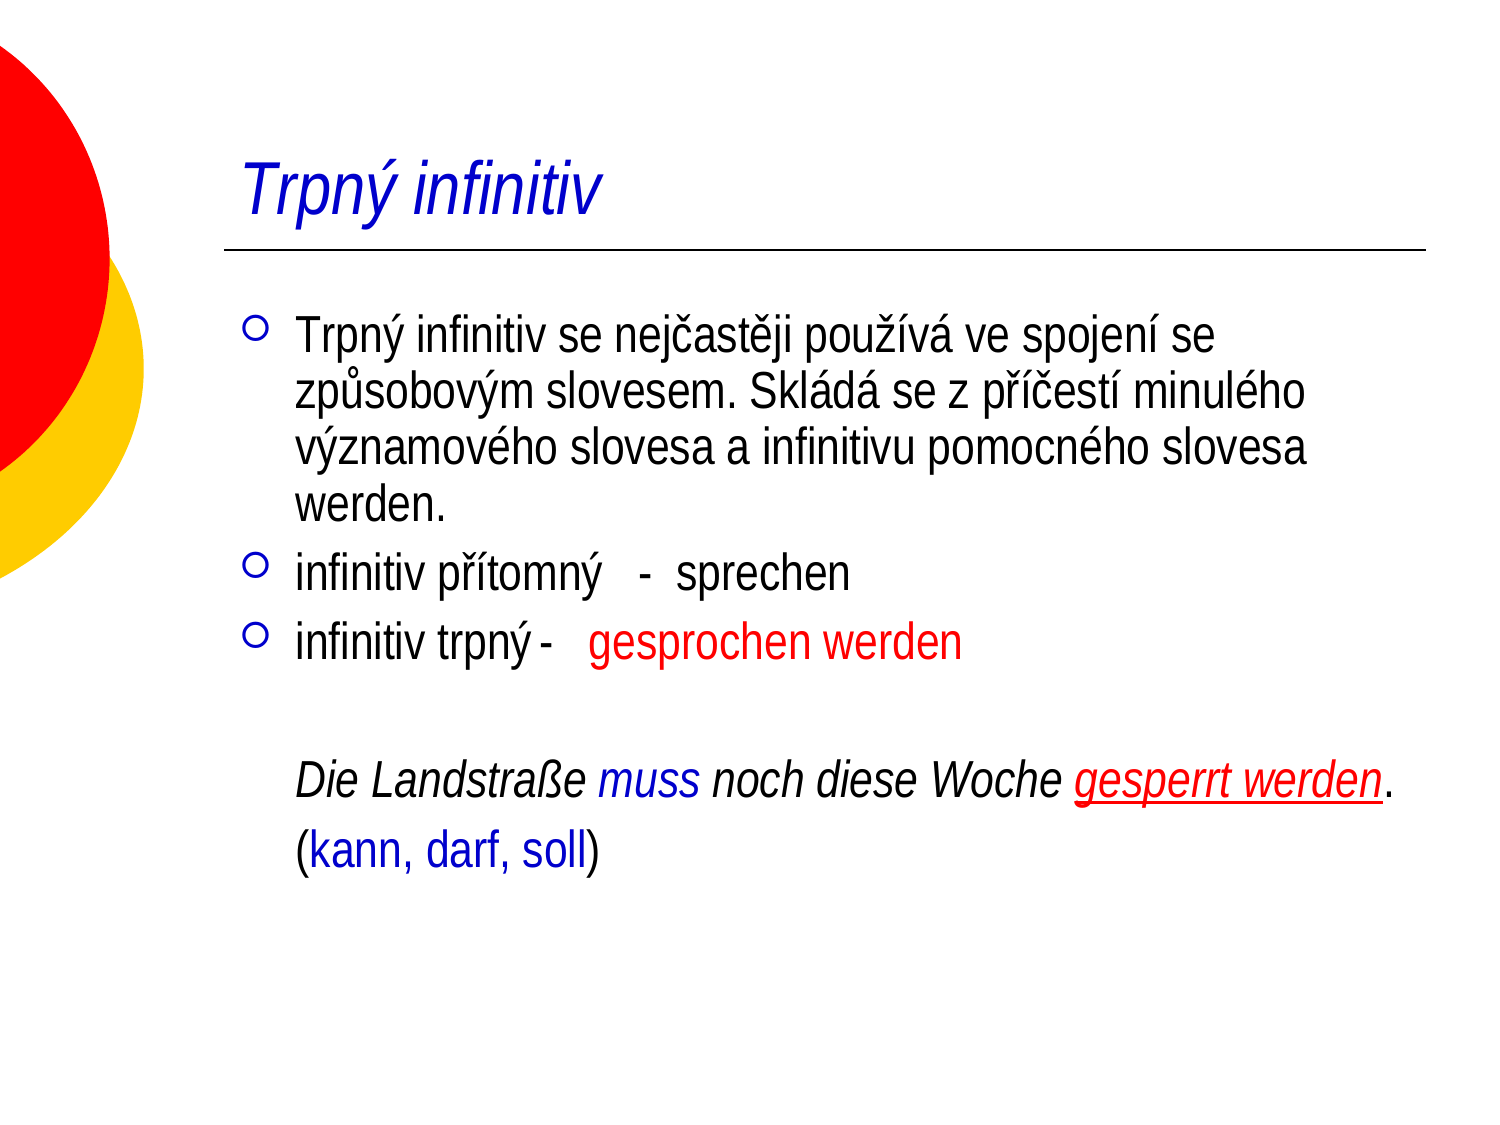

# Trpný infinitiv
Trpný infinitiv se nejčastěji používá ve spojení se způsobovým slovesem. Skládá se z příčestí minulého významového slovesa a infinitivu pomocného slovesa werden.
infinitiv přítomný - sprechen
infinitiv trpný	- gesprochen werden
	Die Landstraße muss noch diese Woche gesperrt werden.
	(kann, darf, soll)